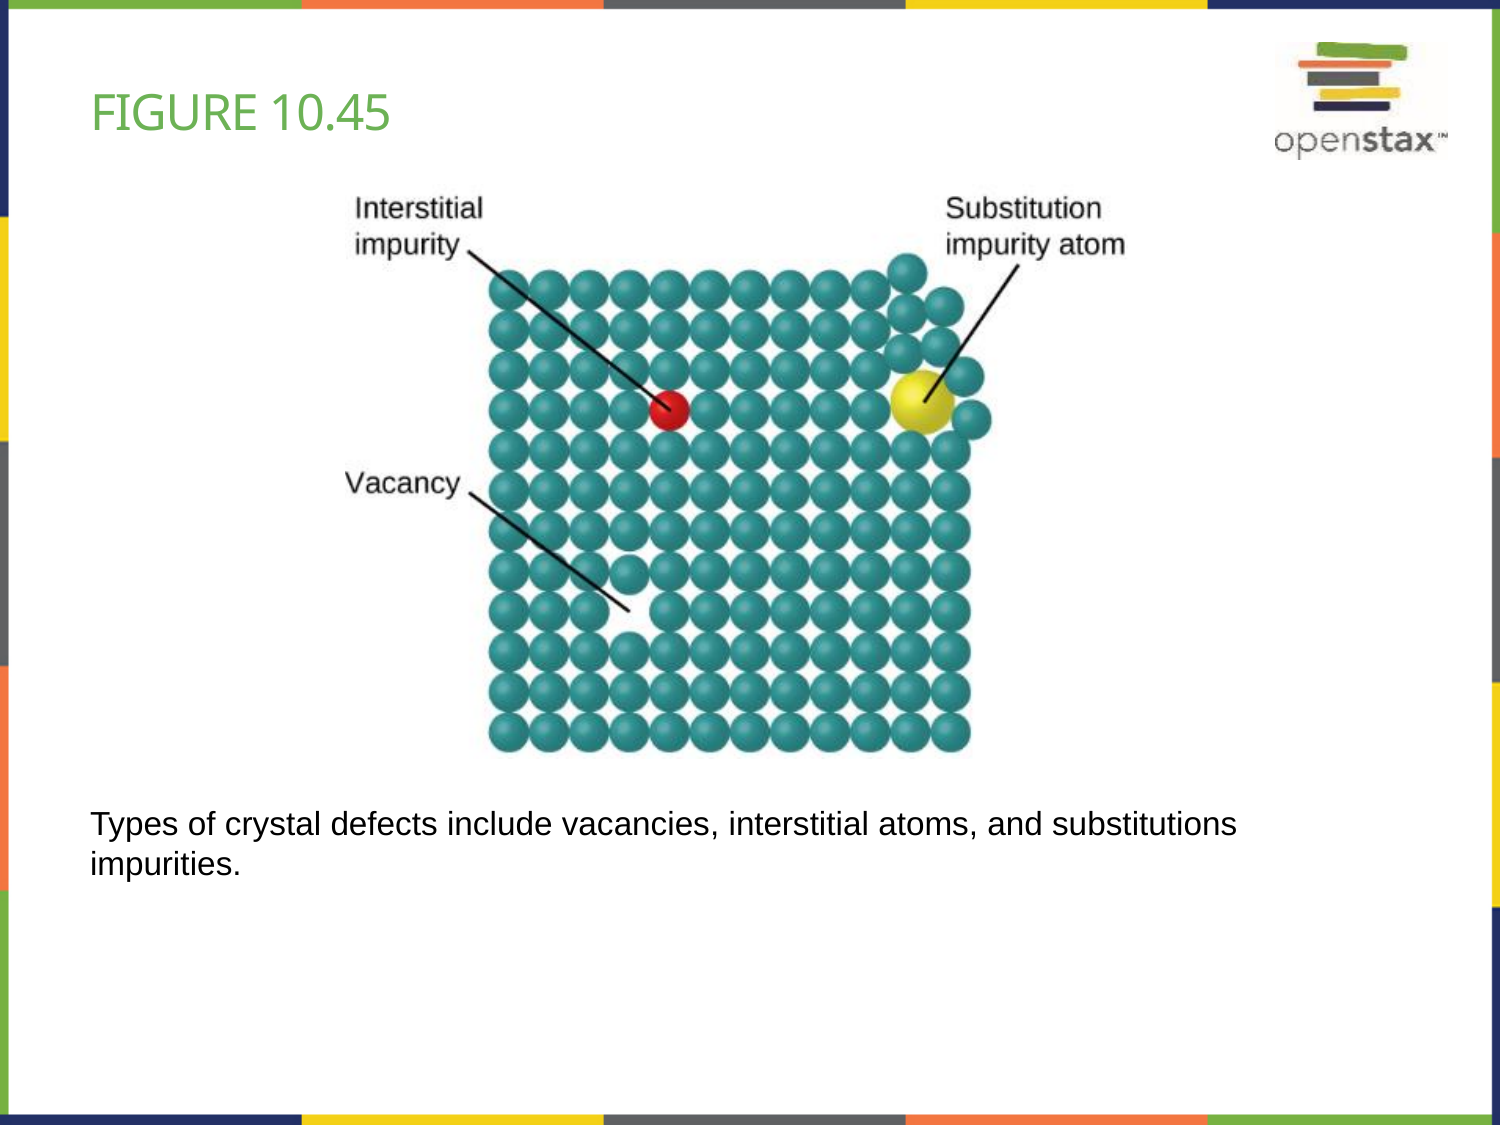

# Figure 10.45
Types of crystal defects include vacancies, interstitial atoms, and substitutions impurities.